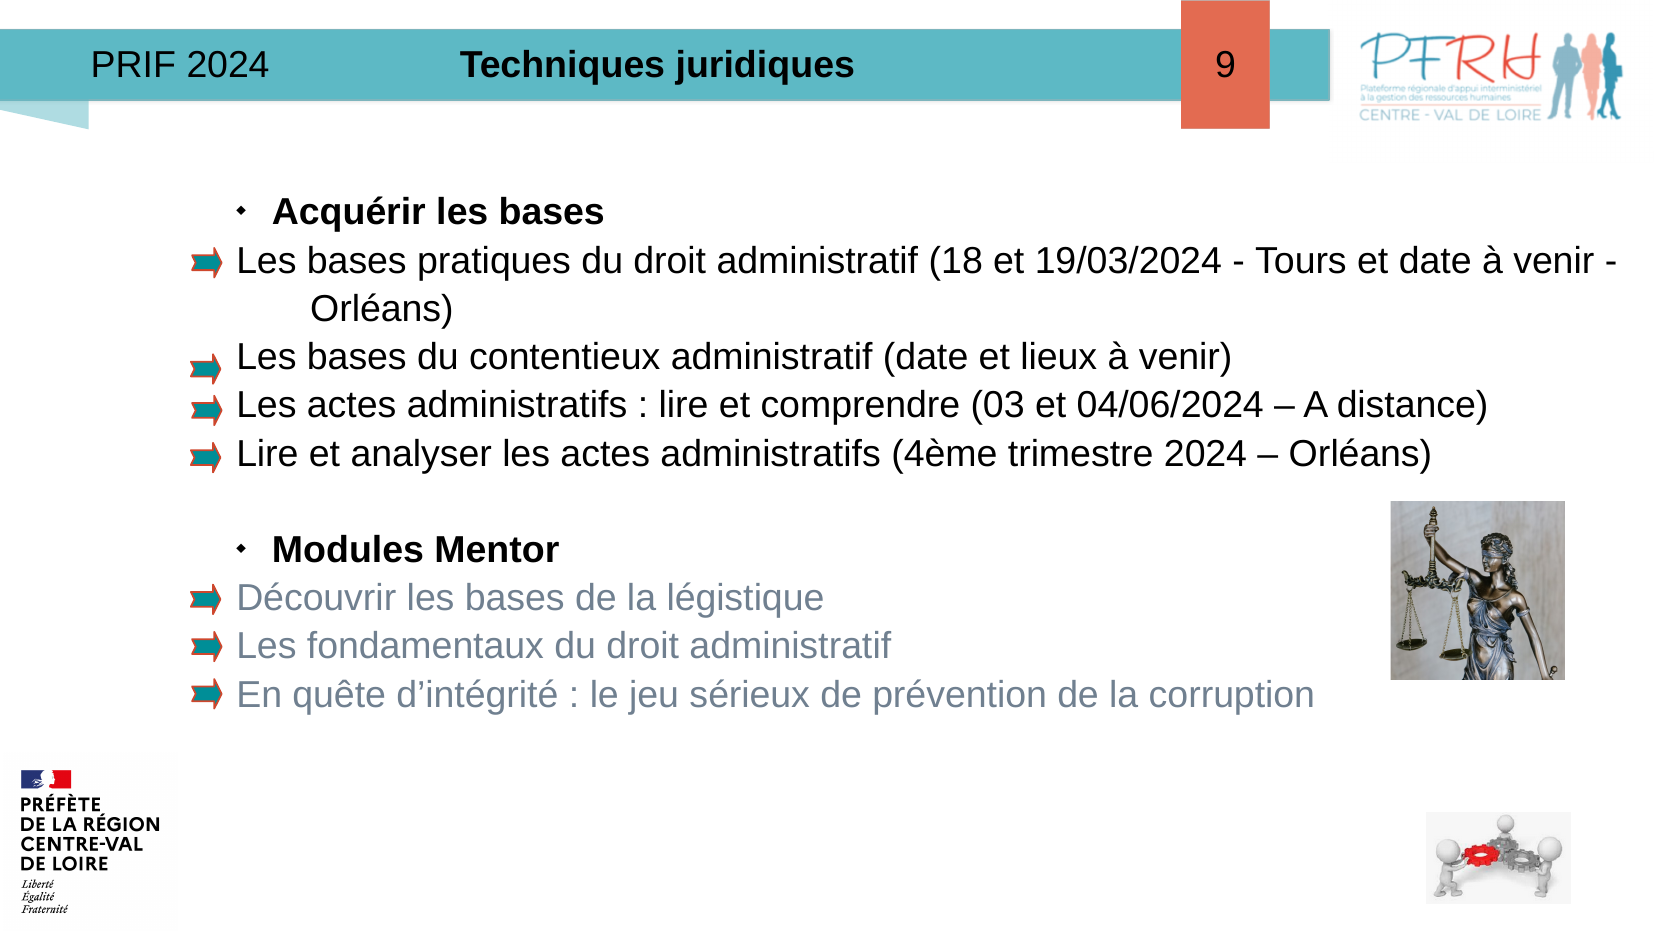

9
PRIF 2024			Techniques juridiques
Acquérir les bases
Les bases pratiques du droit administratif (18 et 19/03/2024 - Tours et date à venir -
	Orléans)
Les bases du contentieux administratif (date et lieux à venir)
Les actes administratifs : lire et comprendre (03 et 04/06/2024 – A distance)
Lire et analyser les actes administratifs (4ème trimestre 2024 – Orléans)
Modules Mentor
Découvrir les bases de la légistique
Les fondamentaux du droit administratif
En quête d’intégrité : le jeu sérieux de prévention de la corruption